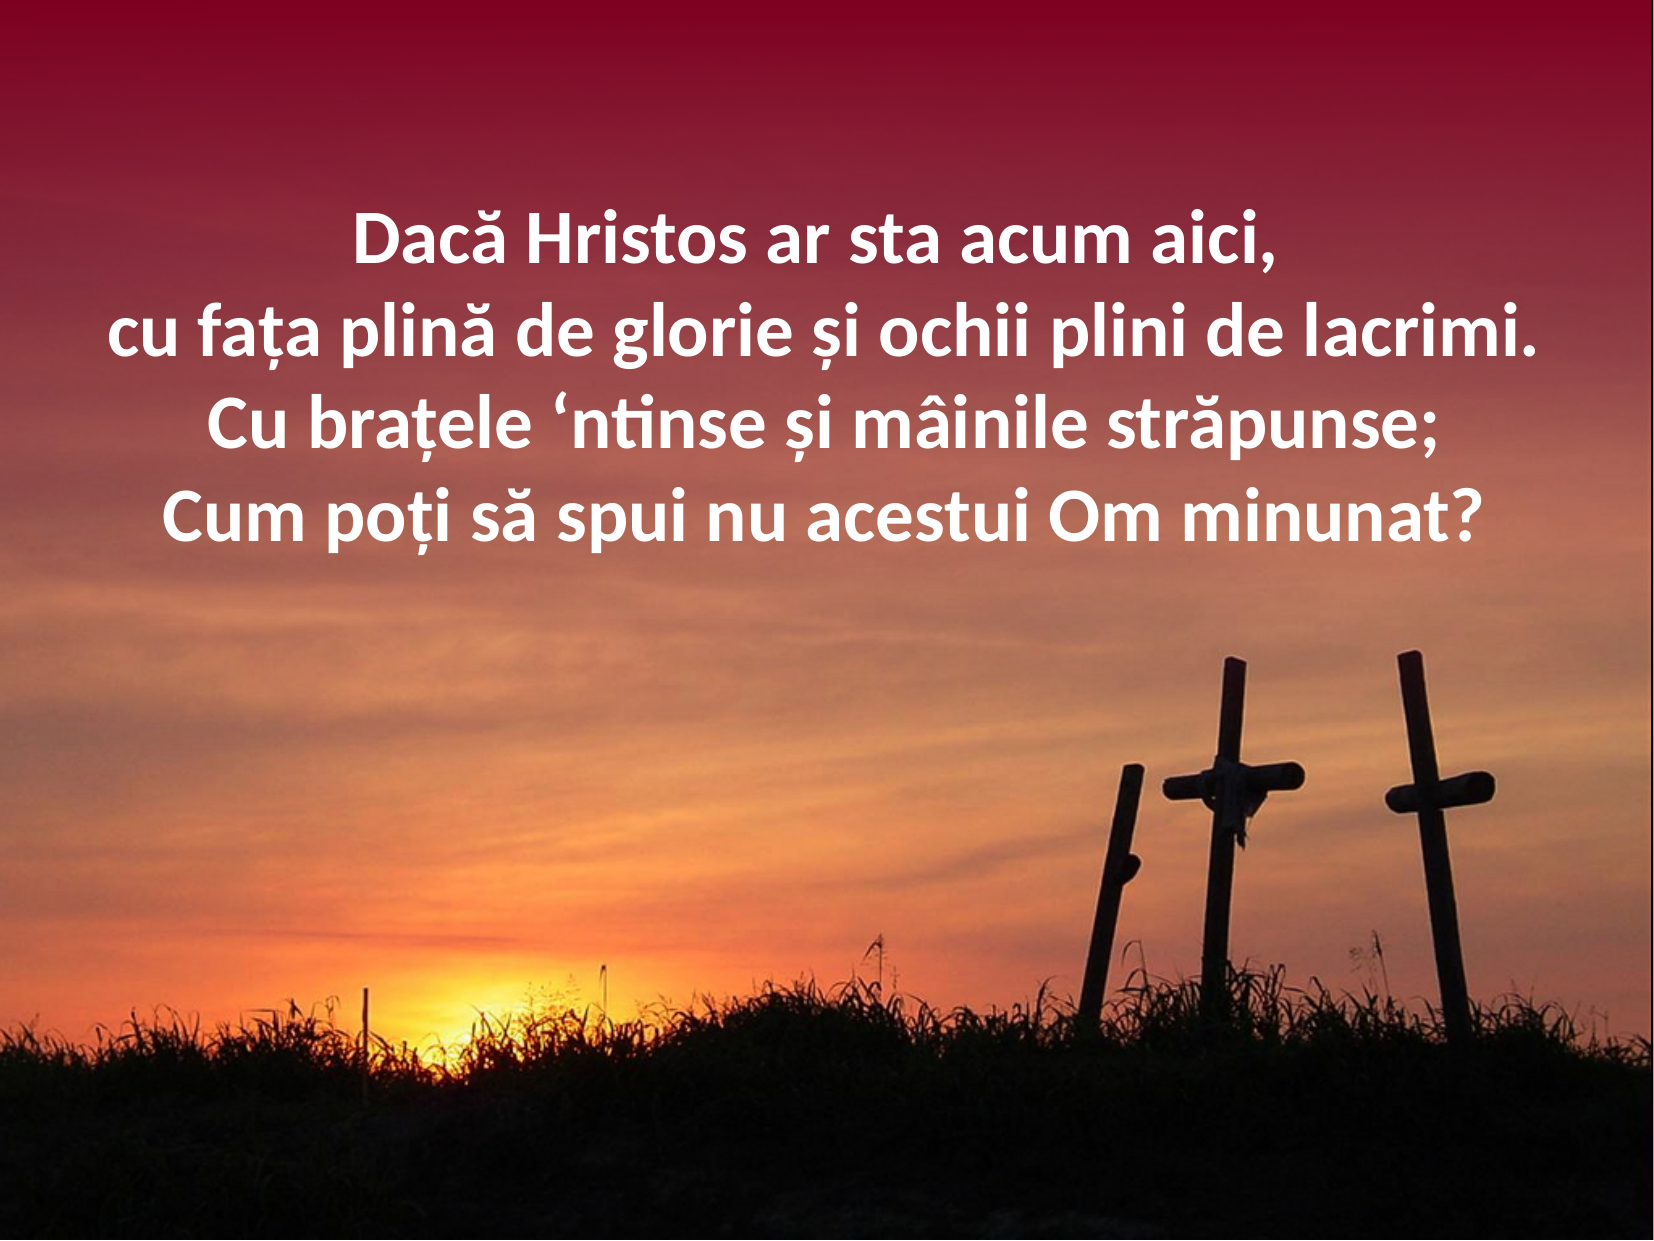

Dacă Hristos ar sta acum aici,
cu faţa plină de glorie şi ochii plini de lacrimi.
Cu braţele ‘ntinse şi mâinile străpunse;
Cum poţi să spui nu acestui Om minunat?